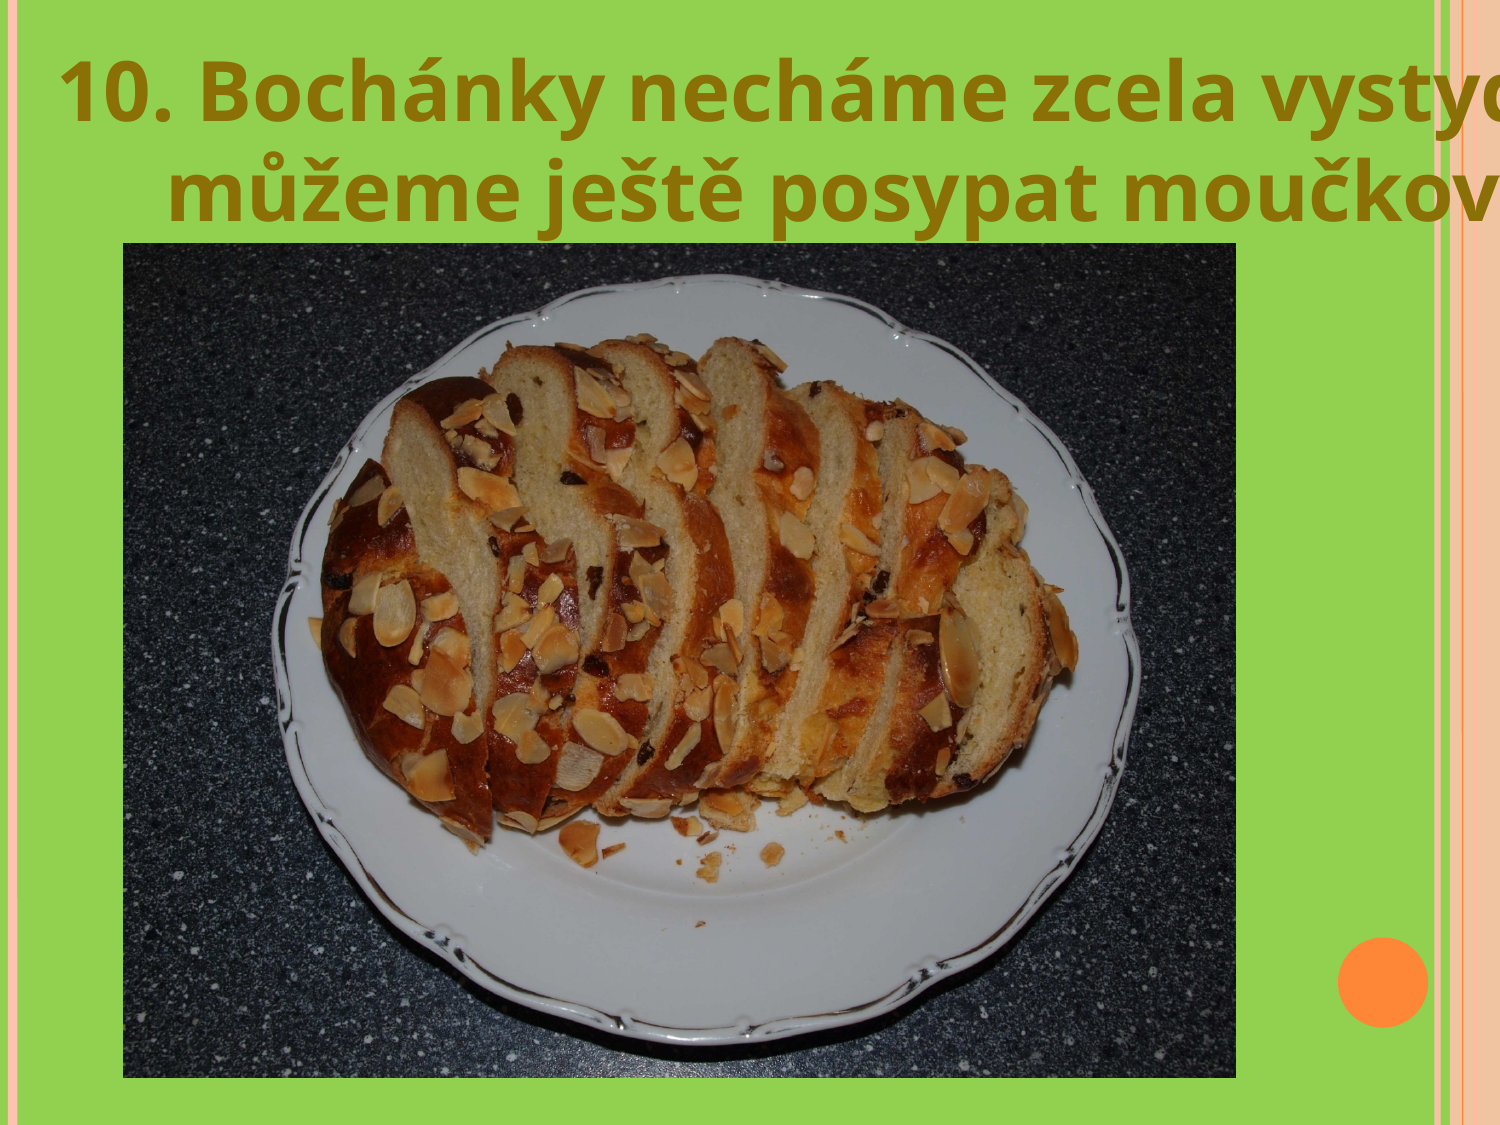

10. Bochánky necháme zcela vystydnout! Nakrájené
 můžeme ještě posypat moučkovým cukrem.